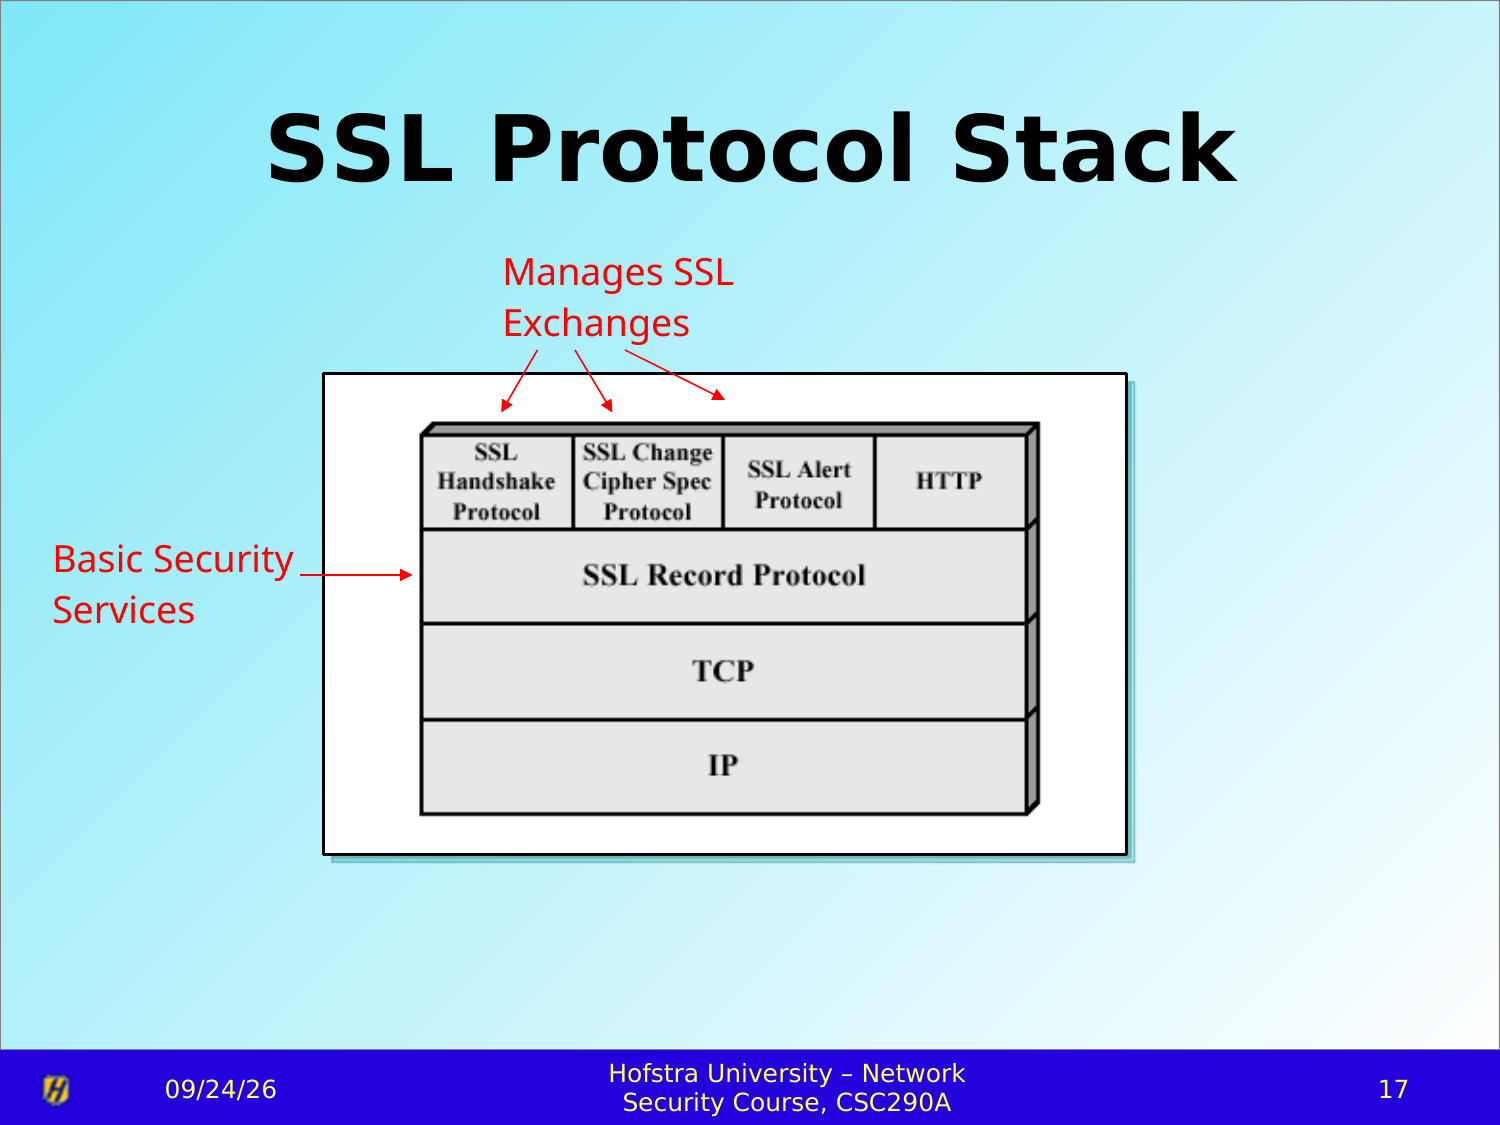

# SSL Protocol Stack
Manages SSL Exchanges
Basic Security Services
17